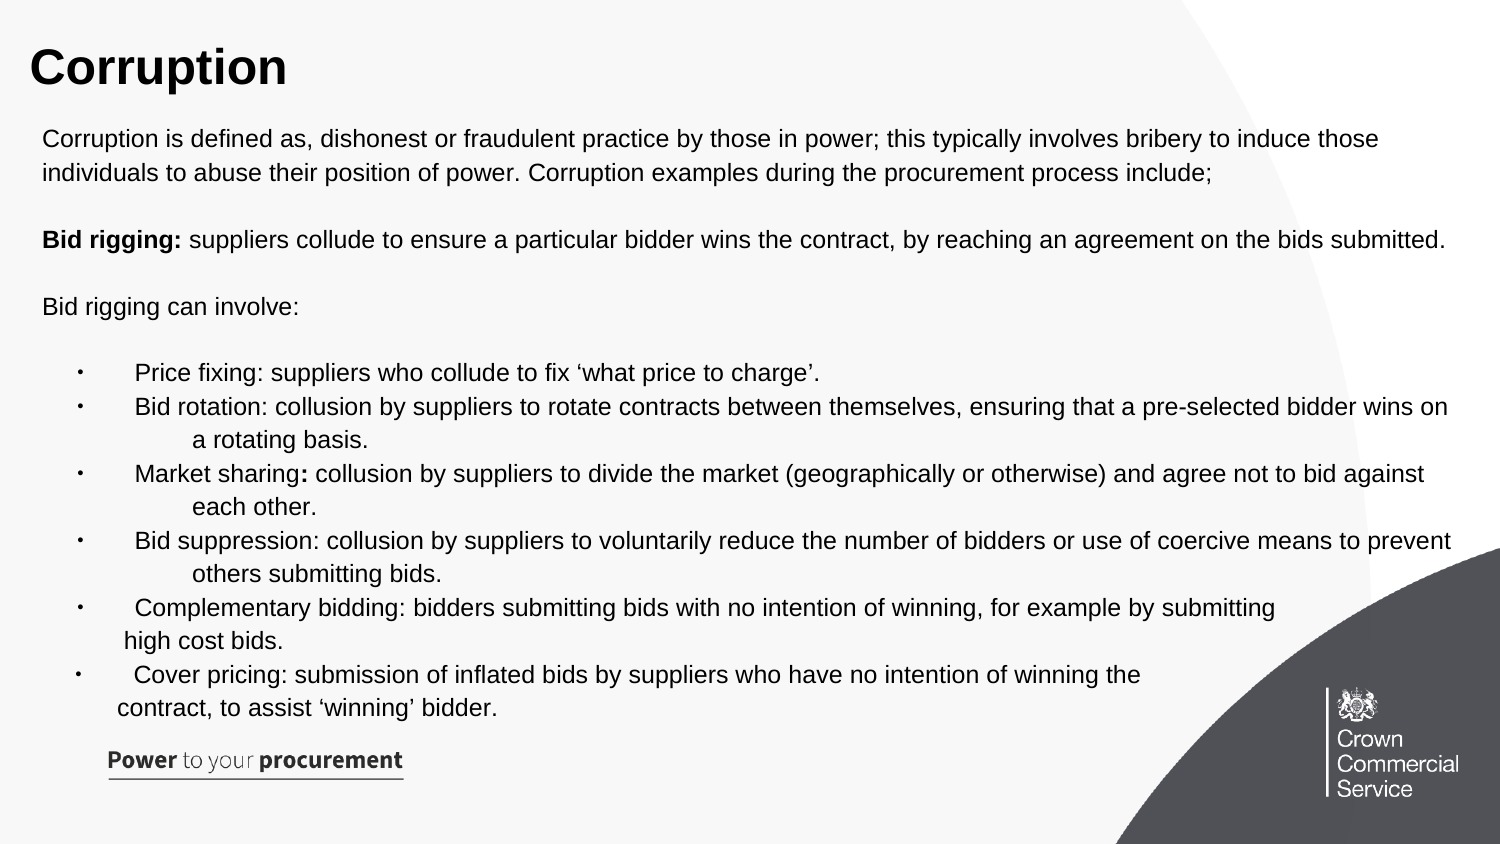

Corruption
Corruption is defined as, dishonest or fraudulent practice by those in power; this typically involves bribery to induce those individuals to abuse their position of power. Corruption examples during the procurement process include;
Bid rigging: suppliers collude to ensure a particular bidder wins the contract, by reaching an agreement on the bids submitted.
Bid rigging can involve:
Price fixing: suppliers who collude to fix ‘what price to charge’.
Bid rotation: collusion by suppliers to rotate contracts between themselves, ensuring that a pre-selected bidder wins on a rotating basis.
Market sharing: collusion by suppliers to divide the market (geographically or otherwise) and agree not to bid against each other.
Bid suppression: collusion by suppliers to voluntarily reduce the number of bidders or use of coercive means to prevent others submitting bids.
Complementary bidding: bidders submitting bids with no intention of winning, for example by submitting
 high cost bids.
Cover pricing: submission of inflated bids by suppliers who have no intention of winning the
contract, to assist ‘winning’ bidder.